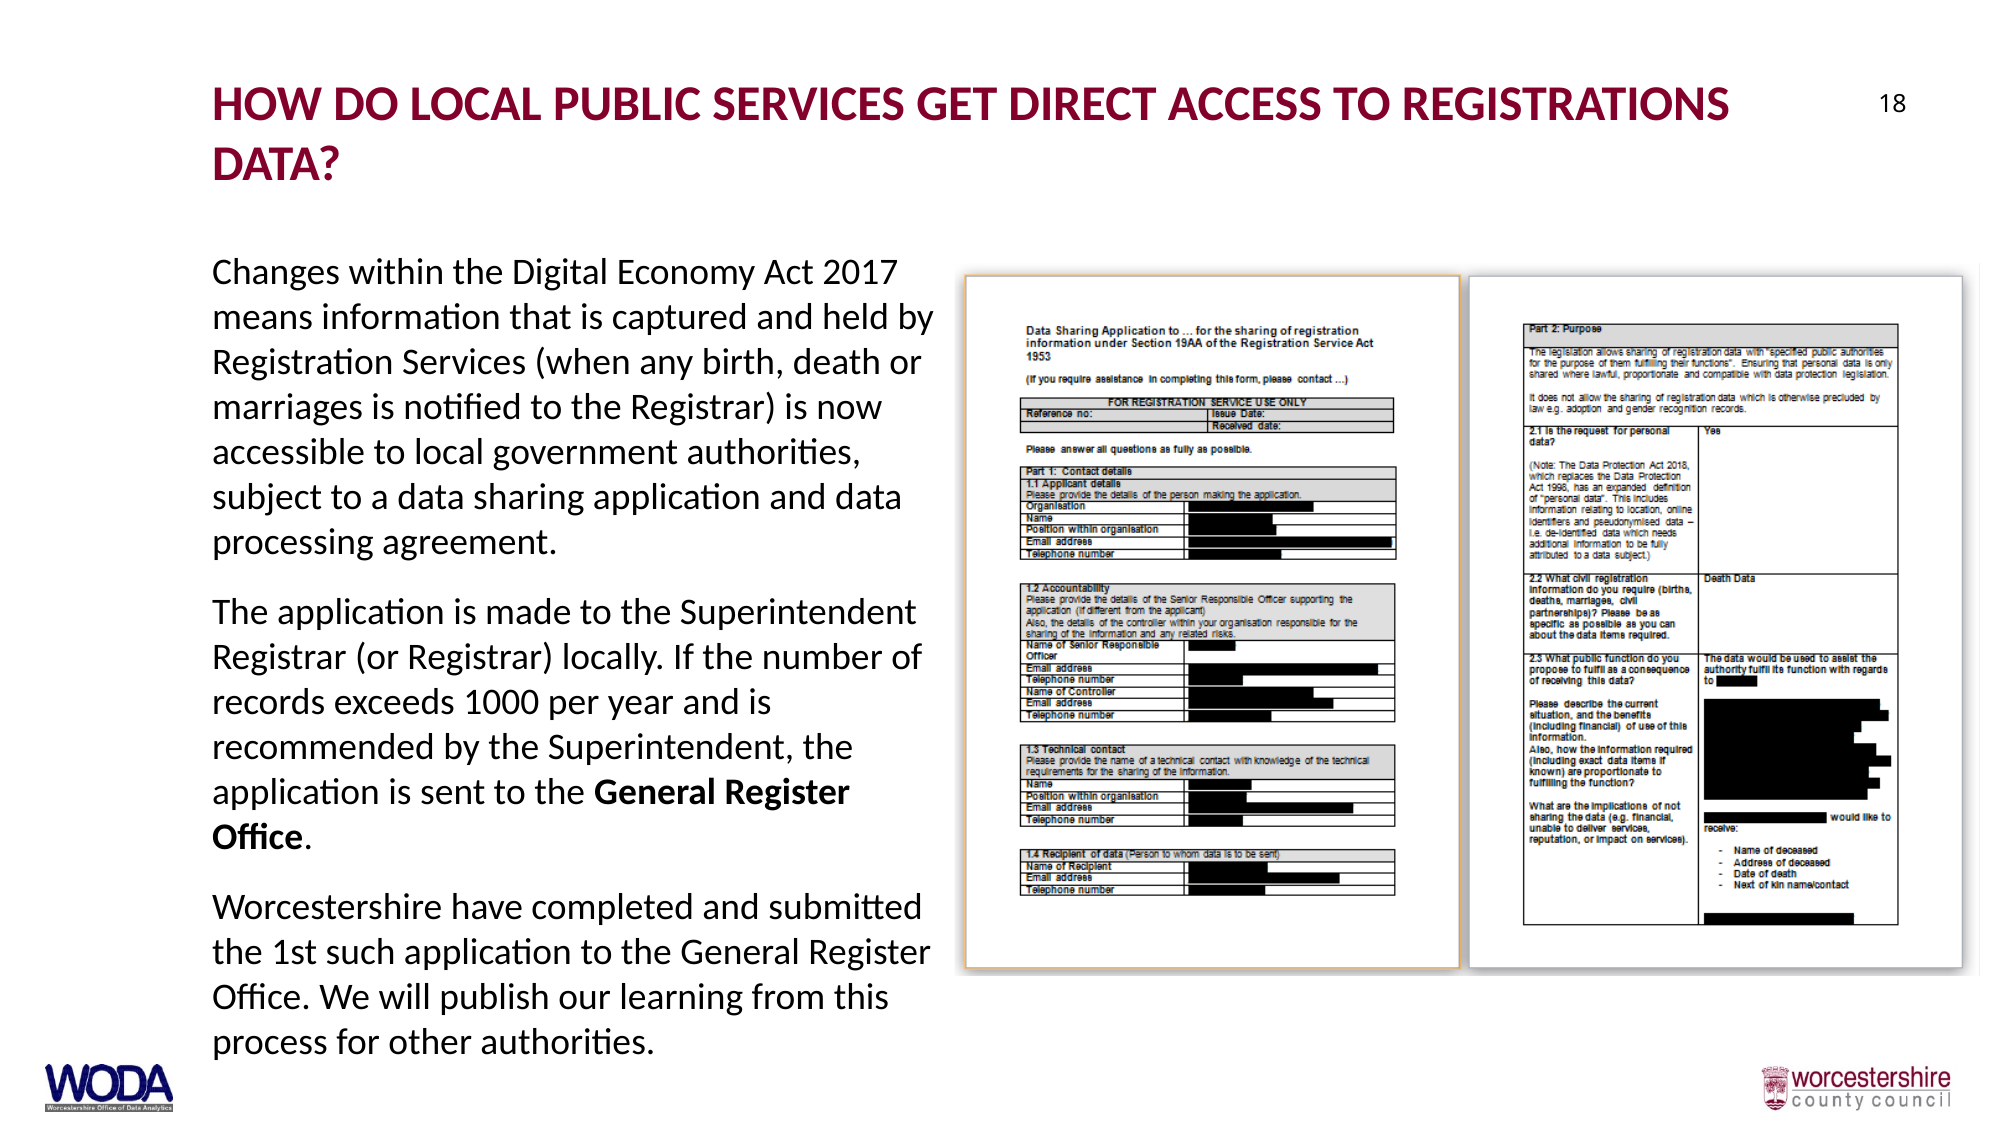

# HOW DO LOCAL PUBLIC SERVICES GET DIRECT ACCESS TO REGISTRATIONS DATA?
Changes within the Digital Economy Act 2017 means information that is captured and held by Registration Services (when any birth, death or marriages is notified to the Registrar) is now accessible to local government authorities, subject to a data sharing application and data processing agreement.
The application is made to the Superintendent Registrar (or Registrar) locally. If the number of records exceeds 1000 per year and is recommended by the Superintendent, the application is sent to the General Register Office.
Worcestershire have completed and submitted the 1st such application to the General Register Office. We will publish our learning from this process for other authorities.